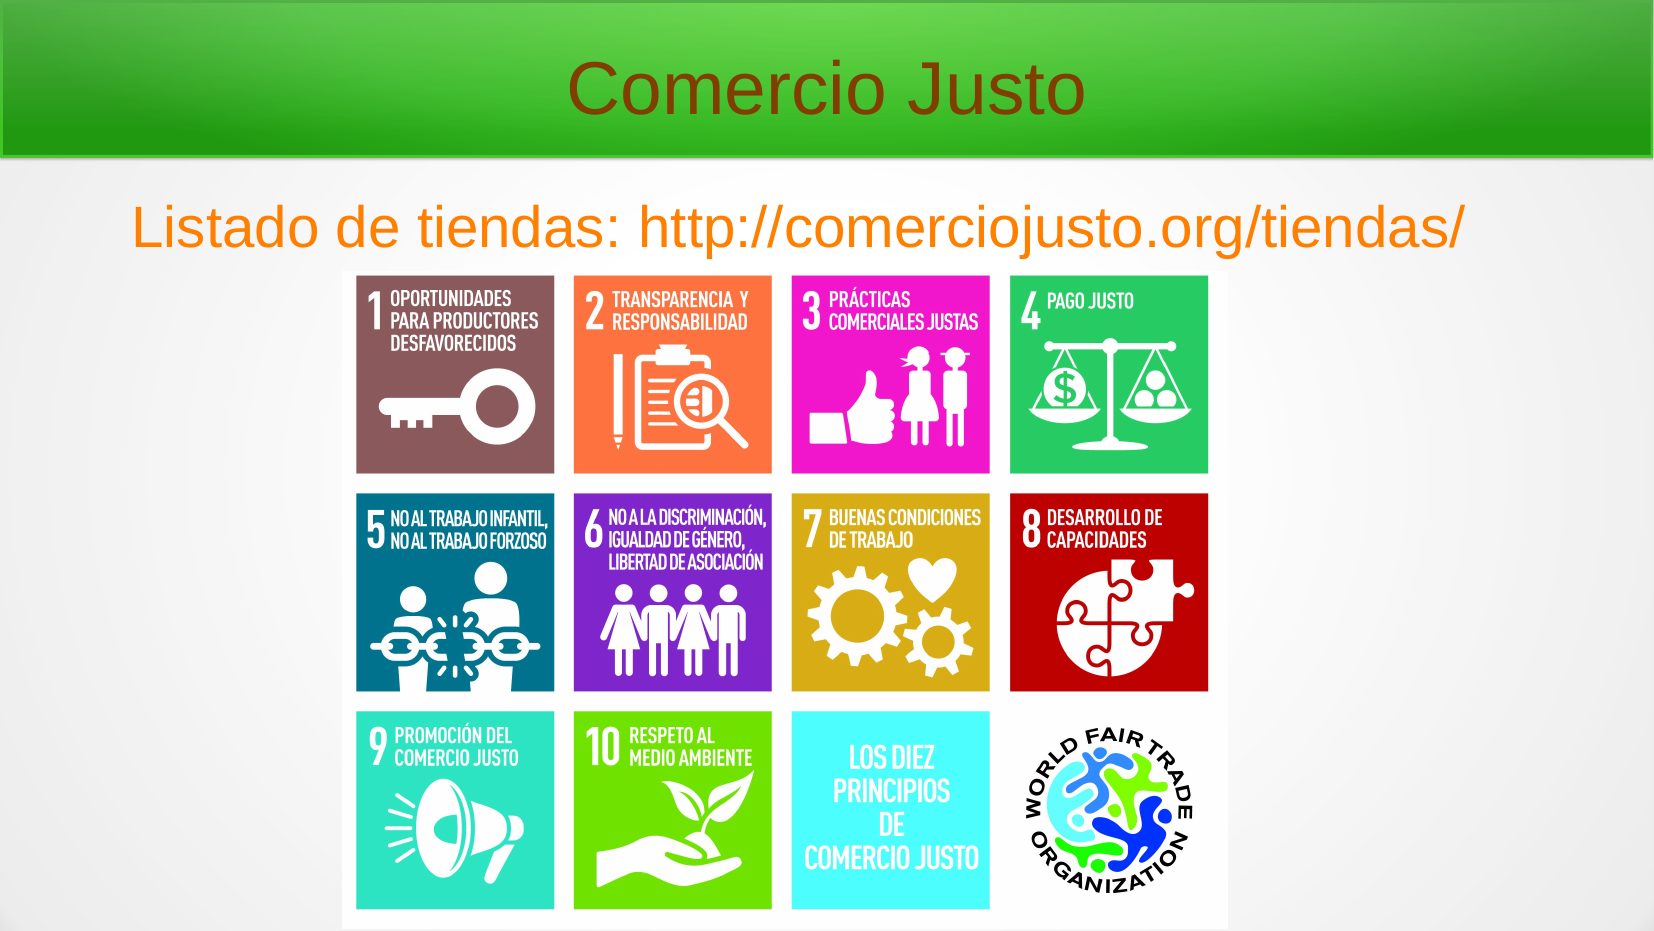

# Comercio Justo
 Listado de tiendas: http://comerciojusto.org/tiendas/
Consumo Responsable